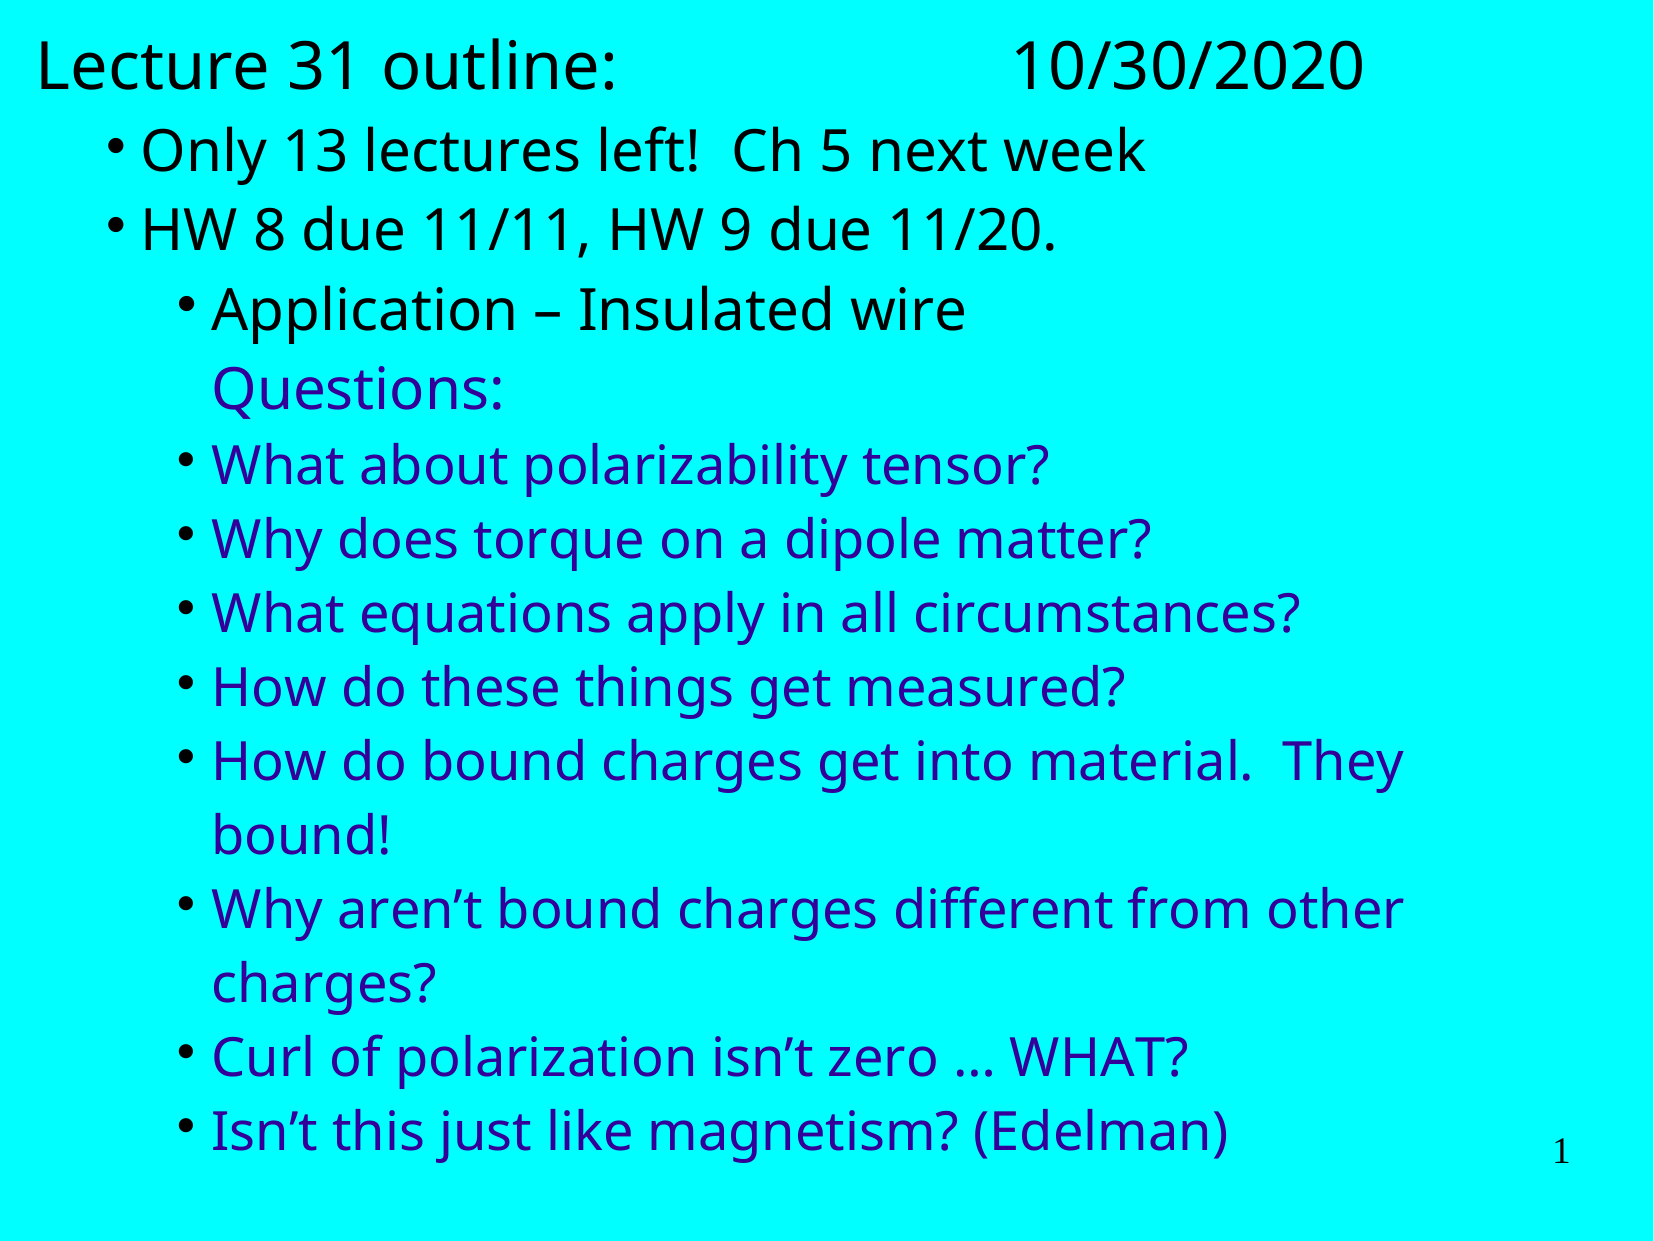

Lecture 31 outline:						10/30/2020
Only 13 lectures left! Ch 5 next week
HW 8 due 11/11, HW 9 due 11/20.
Application – Insulated wire
Questions:
What about polarizability tensor?
Why does torque on a dipole matter?
What equations apply in all circumstances?
How do these things get measured?
How do bound charges get into material. They bound!
Why aren’t bound charges different from other charges?
Curl of polarization isn’t zero … WHAT?
Isn’t this just like magnetism? (Edelman)
1